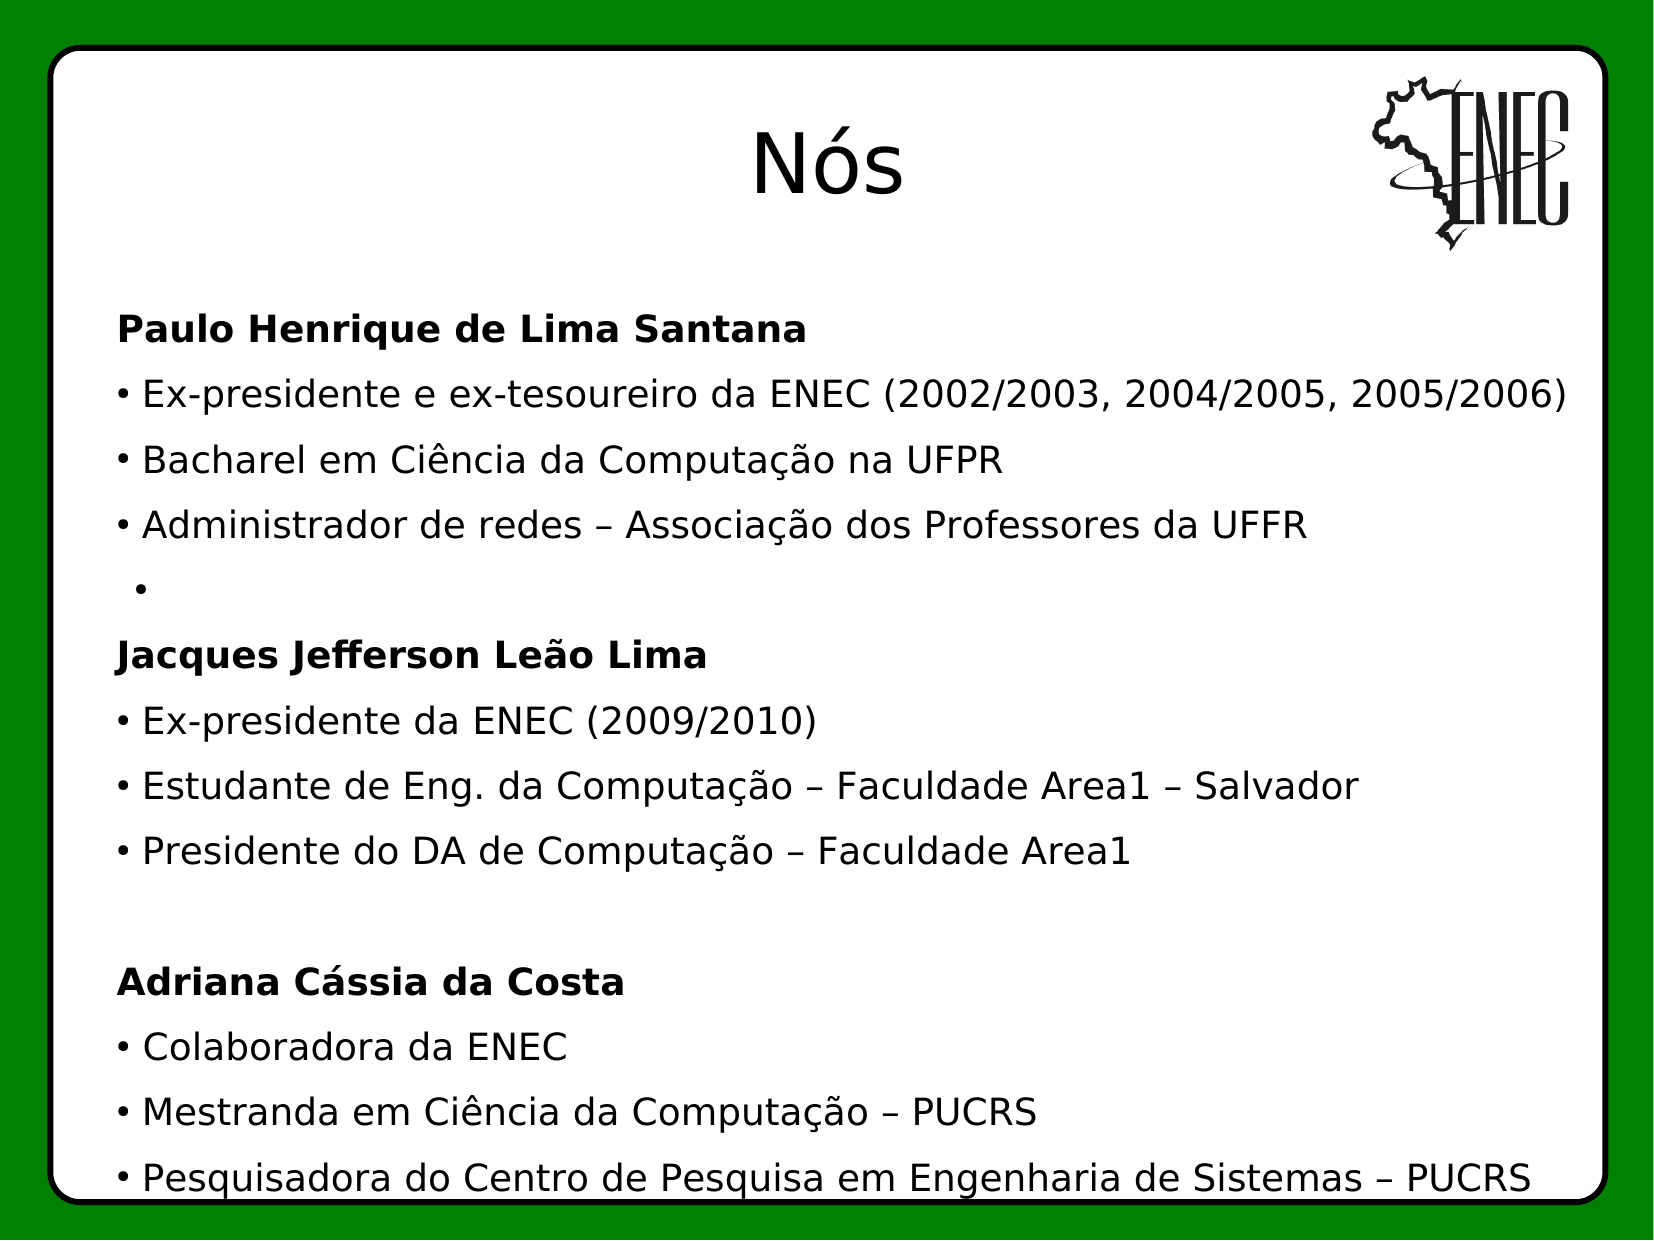

Nós
# Paulo Henrique de Lima Santana
 Ex-presidente e ex-tesoureiro da ENEC (2002/2003, 2004/2005, 2005/2006)
 Bacharel em Ciência da Computação na UFPR
 Administrador de redes – Associação dos Professores da UFFR
Jacques Jefferson Leão Lima
 Ex-presidente da ENEC (2009/2010)
 Estudante de Eng. da Computação – Faculdade Area1 – Salvador
 Presidente do DA de Computação – Faculdade Area1
Adriana Cássia da Costa
 Colaboradora da ENEC
 Mestranda em Ciência da Computação – PUCRS
 Pesquisadora do Centro de Pesquisa em Engenharia de Sistemas – PUCRS